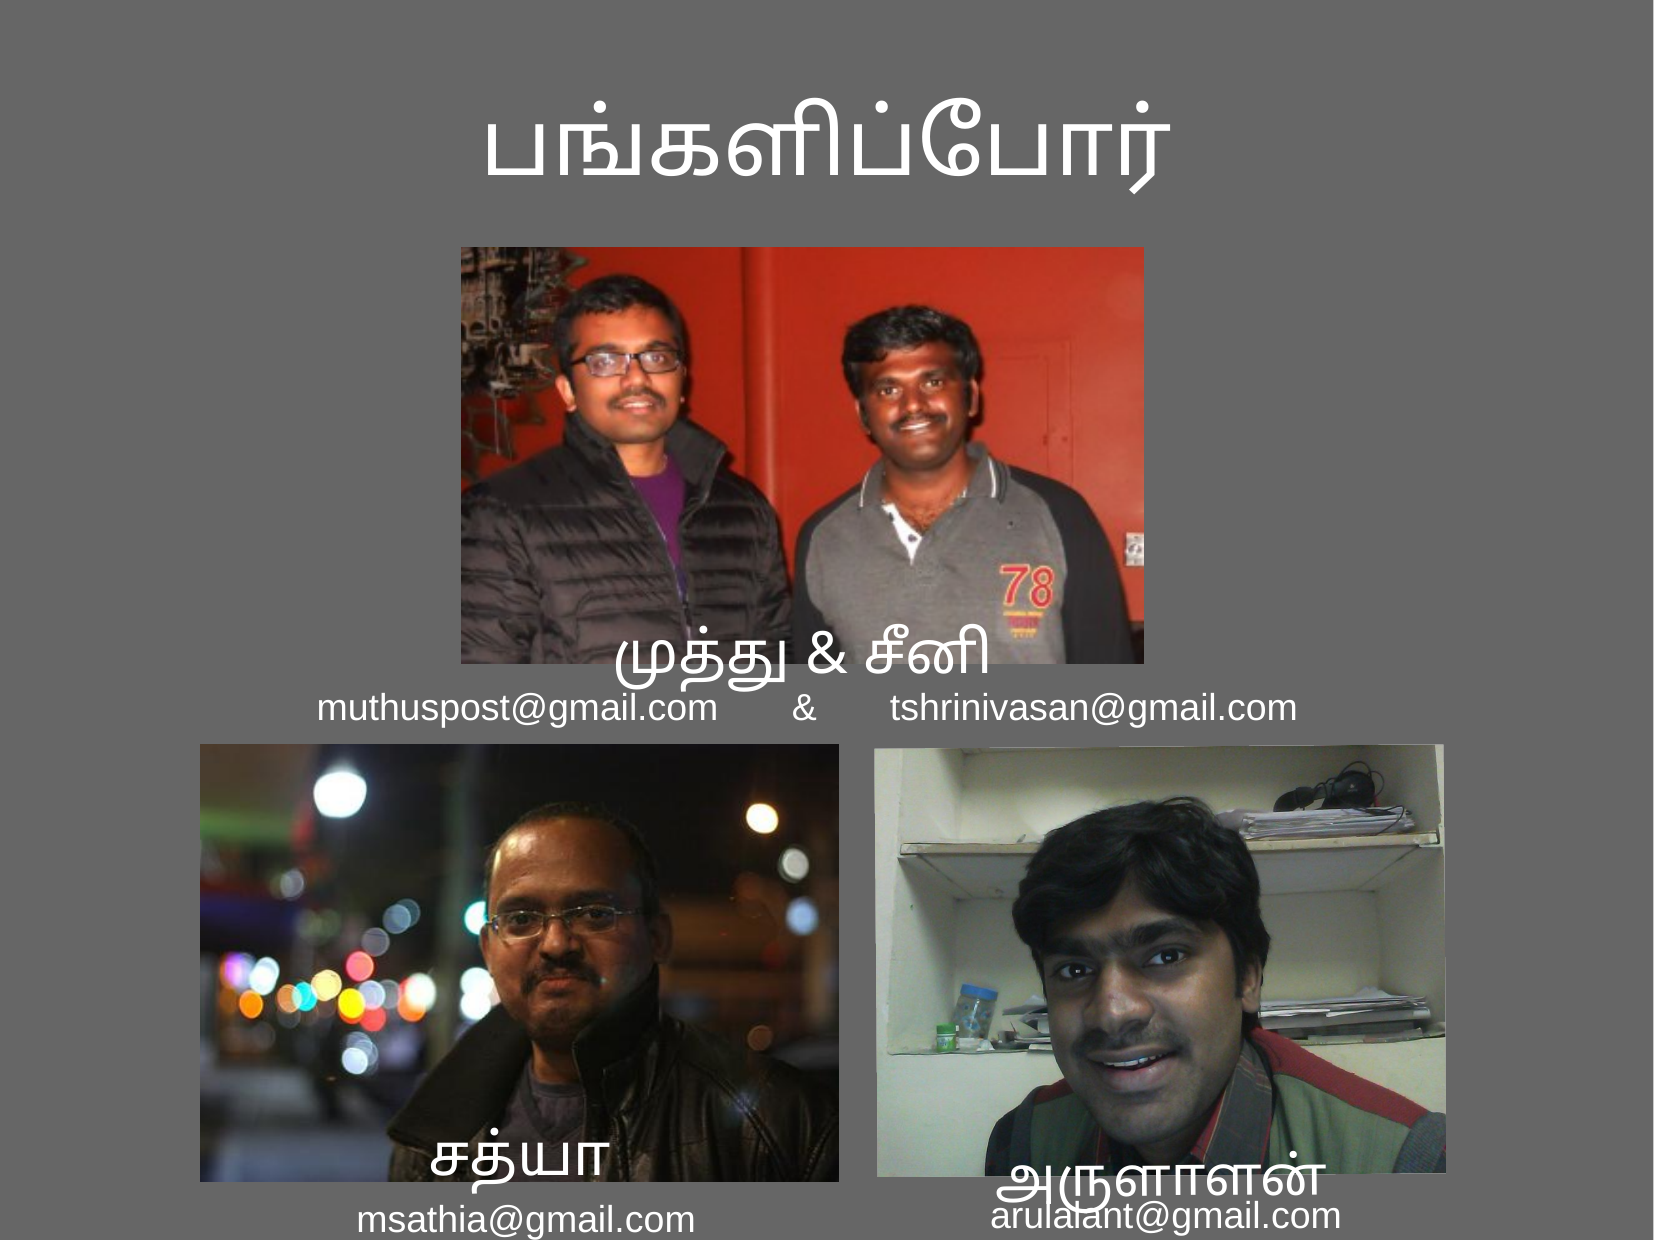

# பங்களிப்போர்
முத்து & சீனி
muthuspost@gmail.com & tshrinivasan@gmail.com
சத்யா
அருளாளன்
arulalant@gmail.com
msathia@gmail.com